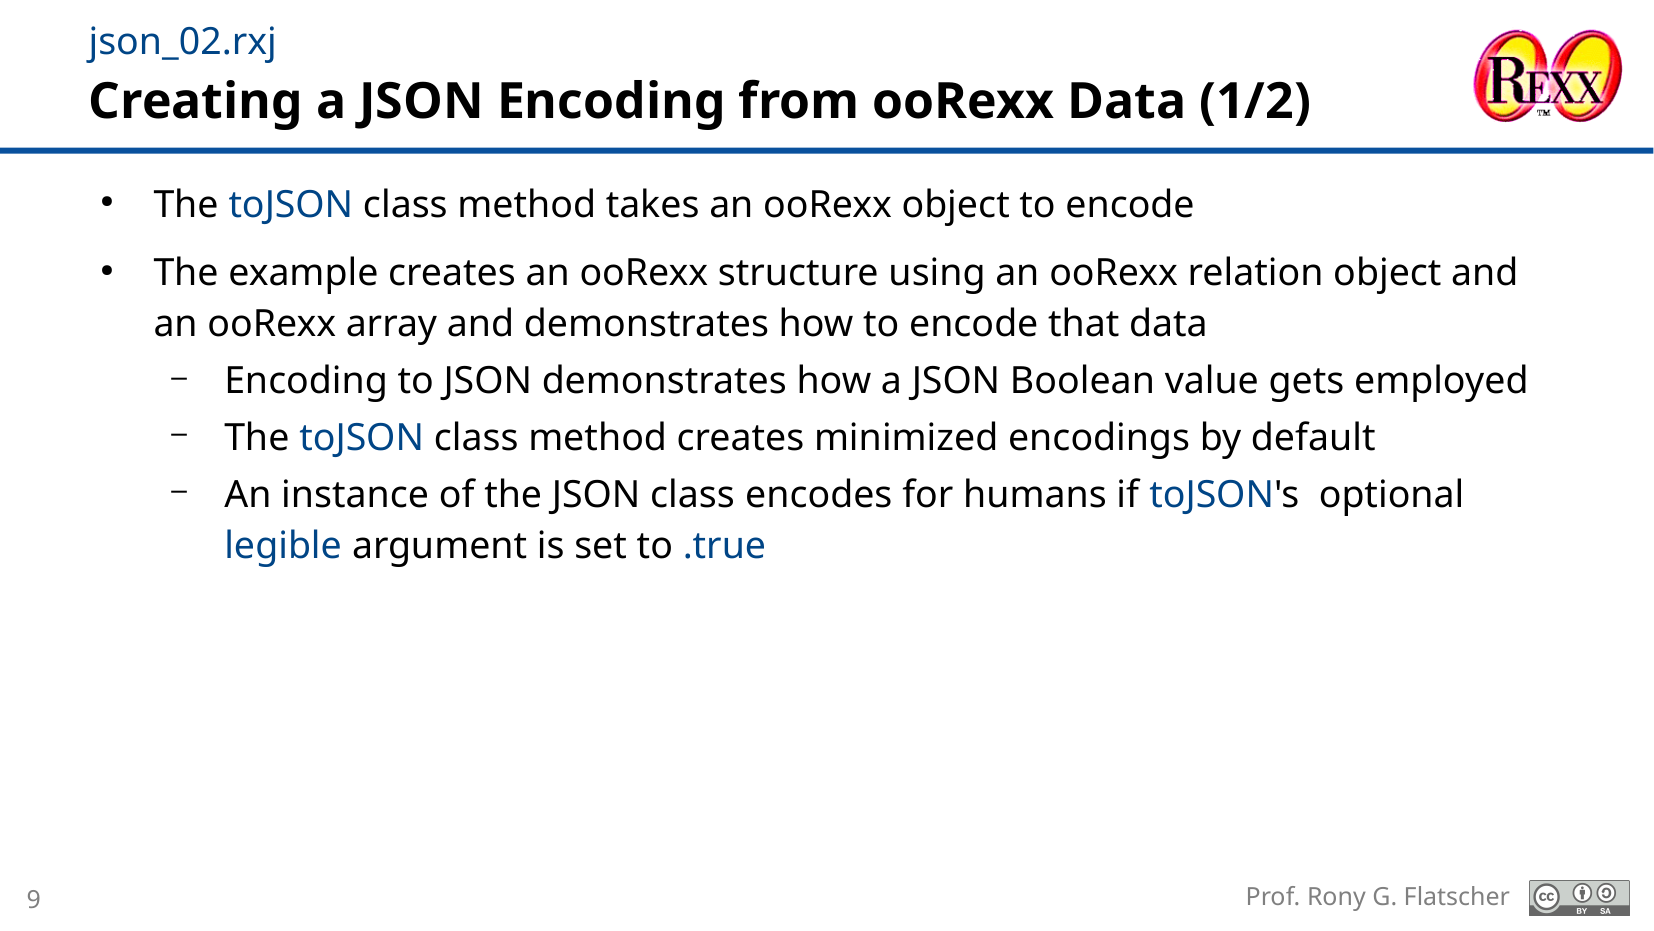

# json_02.rxj Creating a JSON Encoding from ooRexx Data (1/2)
The toJSON class method takes an ooRexx object to encode
The example creates an ooRexx structure using an ooRexx relation object and an ooRexx array and demonstrates how to encode that data
Encoding to JSON demonstrates how a JSON Boolean value gets employed
The toJSON class method creates minimized encodings by default
An instance of the JSON class encodes for humans if toJSON's optional legible argument is set to .true